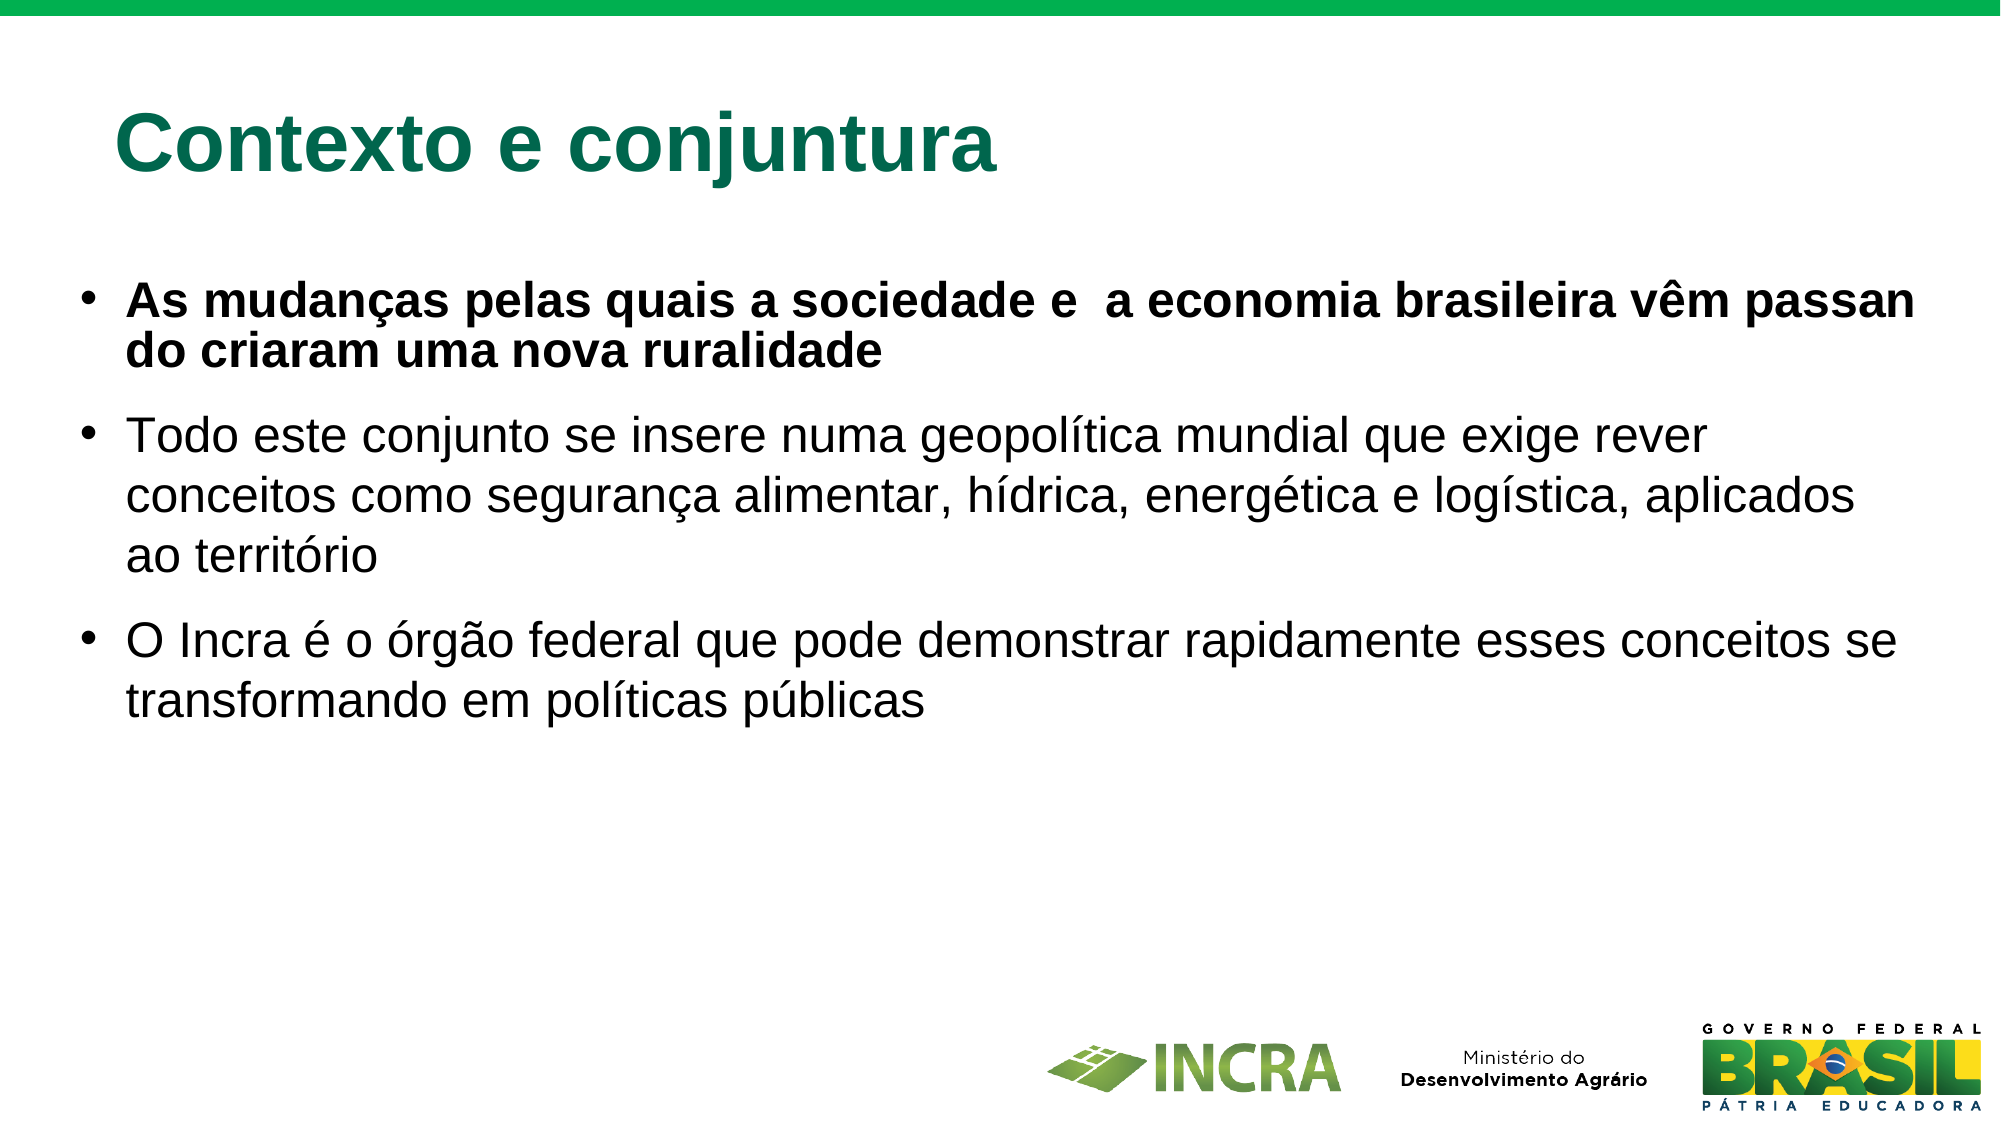

Contexto e conjuntura
As mudanças pelas quais a sociedade e a economia brasileira vêm passando criaram uma nova ruralidade
Todo este conjunto se insere numa geopolítica mundial que exige rever conceitos como segurança alimentar, hídrica, energética e logística, aplicados ao território
O Incra é o órgão federal que pode demonstrar rapidamente esses conceitos se transformando em políticas públicas